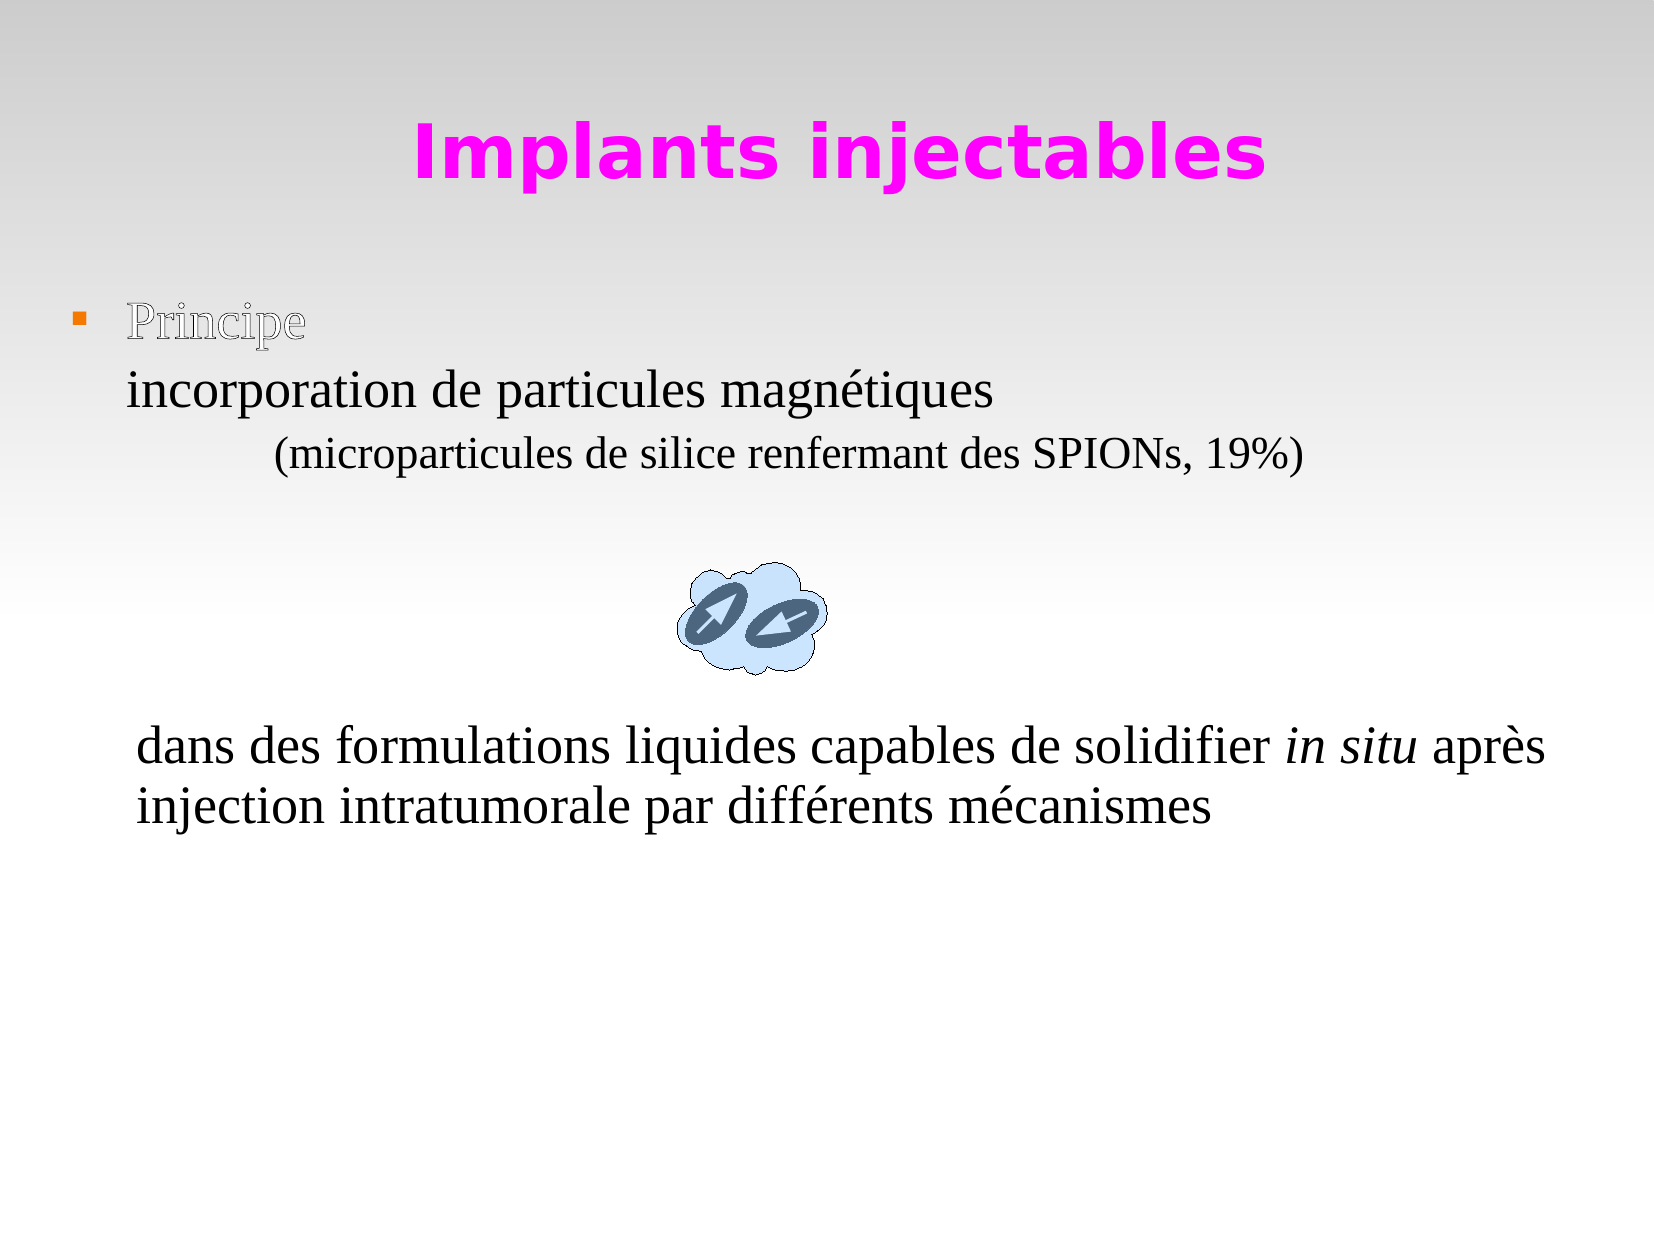

# Implants injectables
Principe
incorporation de particules magnétiques
(microparticules de silice renfermant des SPIONs, 19%)
dans des formulations liquides capables de solidifier in situ après injection intratumorale par différents mécanismes